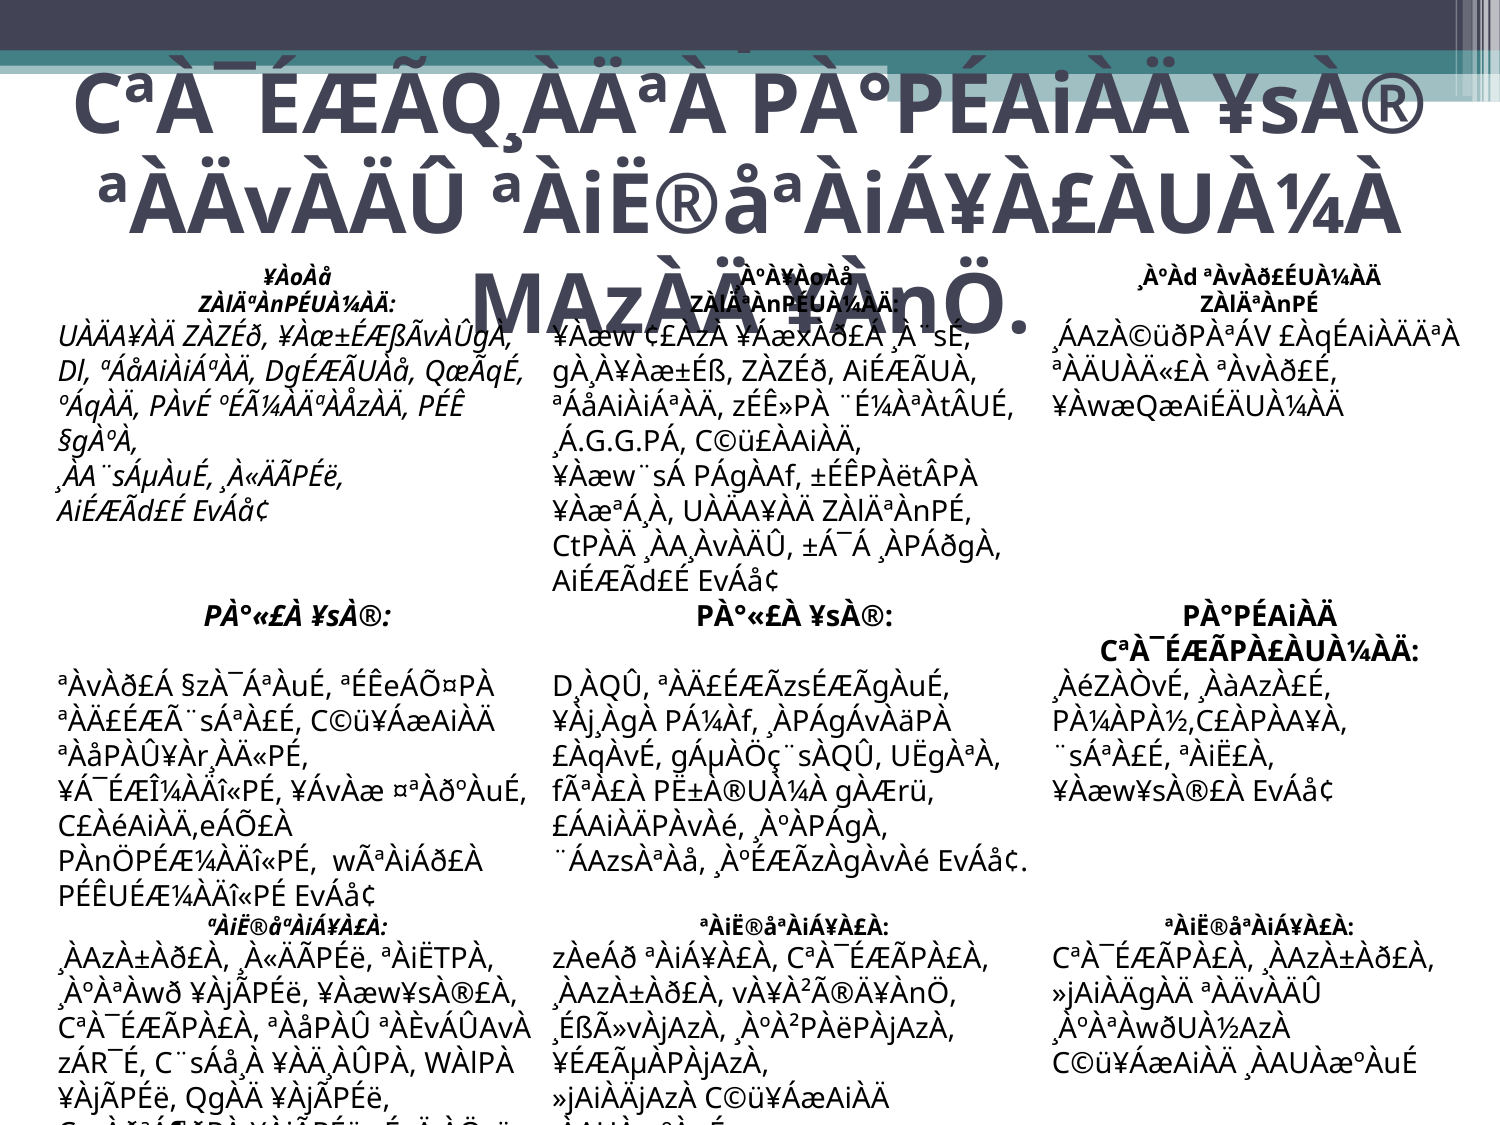

# ¹.¹.EUÉ M¼À¥ÀqÀÄªÀ PÉëÃvÀæ, CªÀ¯ÉÆÃQ¸ÀÄªÀ PÀ°PÉAiÀÄ ¥sÀ® ªÀÄvÀÄÛ ªÀiË®åªÀiÁ¥À£ÀUÀ¼À MAzÀÄ ¥ÀnÖ.
| ¥ÀoÀå | ¸ÀºÀ¥ÀoÀå | ¸ÀºÀd ªÀvÀð£ÉUÀ¼ÀÄ |
| --- | --- | --- |
| ZÀlÄªÀnPÉUÀ¼ÀÄ: | ZÀlÄªÀnPÉUÀ¼ÀÄ: | ZÀlÄªÀnPÉ |
| UÀÄA¥ÀÄ ZÀZÉð, ¥Àæ±ÉÆßÃvÀÛgÀ, Dl, ªÁåAiÀiÁªÀÄ, DgÉÆÃUÀå, QæÃqÉ, ºÁqÀÄ, PÀvÉ ºÉÃ¼ÀÄªÀÅzÀÄ, PÉÊ §gÀºÀ, ¸ÀA¨sÁµÀuÉ, ¸À«ÄÃPÉë, AiÉÆÃd£É EvÁå¢ | ¥Àæw ¢£ÀzÀ ¥ÁæxÀð£Á ¸À¨sÉ, gÀ¸À¥Àæ±Éß, ZÀZÉð, AiÉÆÃUÀ, ªÁåAiÀiÁªÀÄ, zÉÊ»PÀ ¨É¼ÀªÀtÂUÉ, ¸Á.G.G.PÁ, C©ü£ÀAiÀÄ, ¥Àæw¨sÁ PÁgÀAf, ±ÉÊPÀëtÂPÀ ¥ÀæªÁ¸À, UÀÄA¥ÀÄ ZÀlÄªÀnPÉ, CtPÀÄ ¸ÀA¸ÀvÀÄÛ, ±Á¯Á ¸ÀPÁðgÀ, AiÉÆÃd£É EvÁå¢ | ¸ÁAzÀ©üðPÀªÁV £ÀqÉAiÀÄÄªÀ ªÀÄUÀÄ«£À ªÀvÀð£É, ¥ÀwæQæAiÉÄUÀ¼ÀÄ |
| PÀ°«£À ¥sÀ®: | PÀ°«£À ¥sÀ®: | PÀ°PÉAiÀÄ CªÀ¯ÉÆÃPÀ£ÀUÀ¼ÀÄ: |
| ªÀvÀð£Á §zÀ¯ÁªÀuÉ, ªÉÊeÁÕ¤PÀ ªÀÄ£ÉÆÃ¨sÁªÀ£É, C©ü¥ÁæAiÀÄ ªÀåPÀÛ¥Àr¸ÀÄ«PÉ, ¥Á¯ÉÆÎ¼ÀÄî«PÉ, ¥ÁvÀæ ¤ªÀðºÀuÉ, C£ÀéAiÀÄ,eÁÕ£À PÀnÖPÉÆ¼ÀÄî«PÉ, wÃªÀiÁð£À PÉÊUÉÆ¼ÀÄî«PÉ EvÁå¢ | D¸ÀQÛ, ªÀÄ£ÉÆÃzsÉÆÃgÀuÉ, ¥Àj¸ÀgÀ PÁ¼Àf, ¸ÀPÁgÁvÀäPÀ £ÀqÀvÉ, gÁµÀÖç¨sÀQÛ, UËgÀªÀ, fÃªÀ£À PË±À®UÀ¼À gÀÆrü, £ÁAiÀÄPÀvÀé, ¸ÀºÀPÁgÀ, ¨ÁAzsÀªÀå, ¸ÀºÉÆÃzÀgÀvÀé EvÁå¢. | ¸ÀéZÀÒvÉ, ¸ÀàAzÀ£É, PÀ¼ÀPÀ½,C£ÀPÀA¥À, ¨sÁªÀ£É, ªÀiË£À, ¥Àæw¥sÀ®£À EvÁå¢ |
| ªÀiË®åªÀiÁ¥À£À: | ªÀiË®åªÀiÁ¥À£À: | ªÀiË®åªÀiÁ¥À£À: |
| ¸ÀAzÀ±Àð£À, ¸À«ÄÃPÉë, ªÀiËTPÀ, ¸ÀºÀªÀwð ¥ÀjÃPÉë, ¥Àæw¥sÀ®£À, CªÀ¯ÉÆÃPÀ£À, ªÀåPÀÛ ªÀÈvÁÛAvÀ zÁR¯É, C¨sÁå¸À ¥ÀÄ¸ÀÛPÀ, WÀlPÀ ¥ÀjÃPÉë, QgÀÄ ¥ÀjÃPÉë, CzsÀðªÁ¶ðPÀ ¥ÀjÃPÉë, ¸É«Ä¸ÀÖgï, ªÁ¶ðPÀ ¥ÀjÃPÉë | zÀeÁð ªÀiÁ¥À£À, CªÀ¯ÉÆÃPÀ£À, ¸ÀAzÀ±Àð£À, vÀ¥À²Ã®Ä¥ÀnÖ, ¸ÉßÃ»vÀjAzÀ, ¸ÀºÀ²PÀëPÀjAzÀ, ¥ÉÆÃµÀPÀjAzÀ, »jAiÀÄjAzÀ C©ü¥ÁæAiÀÄ ¸ÀAUÀæºÀuÉ | CªÀ¯ÉÆÃPÀ£À, ¸ÀAzÀ±Àð£À, »jAiÀÄgÀÄ ªÀÄvÀÄÛ ¸ÀºÀªÀwðUÀ½AzÀ C©ü¥ÁæAiÀÄ ¸ÀAUÀæºÀuÉ |
| zÁR°ÃPÀgÀt: | zÁR°ÃPÀgÀt: | zÁR°ÃPÀgÀt: |
| DgÉÆÃUÀå zÁR¯É, ªÀÄPÀÌ¼À ¥sÉÊ¯ï, vÀ¥À²Ã®Ä¥ÀnÖ, CªÀ¯ÉÆÃPÀ£À ºÁ¼É, ¸ÀéªÀiË®åªÀiÁ¥À£ÀzÀ ºÁ¼É §¼ÀPÉ, ¥ÀæUÀw ¥ÀvÀæ £ÀªÀÄÆ¢¸ÀÄ«PÉ, ¥ÀæUÀw £ÉÆÃl, ¸ÀAavÀ zÁR¯É, ªÀiÁ»w ºÀAaPÉÆ¼ÀÄî«PÉ | ¸ÀÆZÀPÀUÀ¼À£ÀÄß DzsÀj¹zÀ vÀ¥À²Ã®Ä¥ÀnÖ, ¸ÀAavÀ zÁR¯É, ªÀiÁ»w ºÀAaPÉÆ¼ÀÄî«PÉ, ¸ÁAzÀ©üðPÀ zÁR¯ÉUÀ¼ÀÄ, zÀeÁð ªÀiÁ¥À£À, vÀ¥À²Ã®Ä¥ÀnÖ, ¸ÀAzÀ±Àð£À zÁR¯É | ¸ÁAzÀ©üðPÀªÁV £ÀªÀÄÆ¢¹gÀÄªÀ J¯Áè zÁR¯ÉUÀ¼ÀÄ |